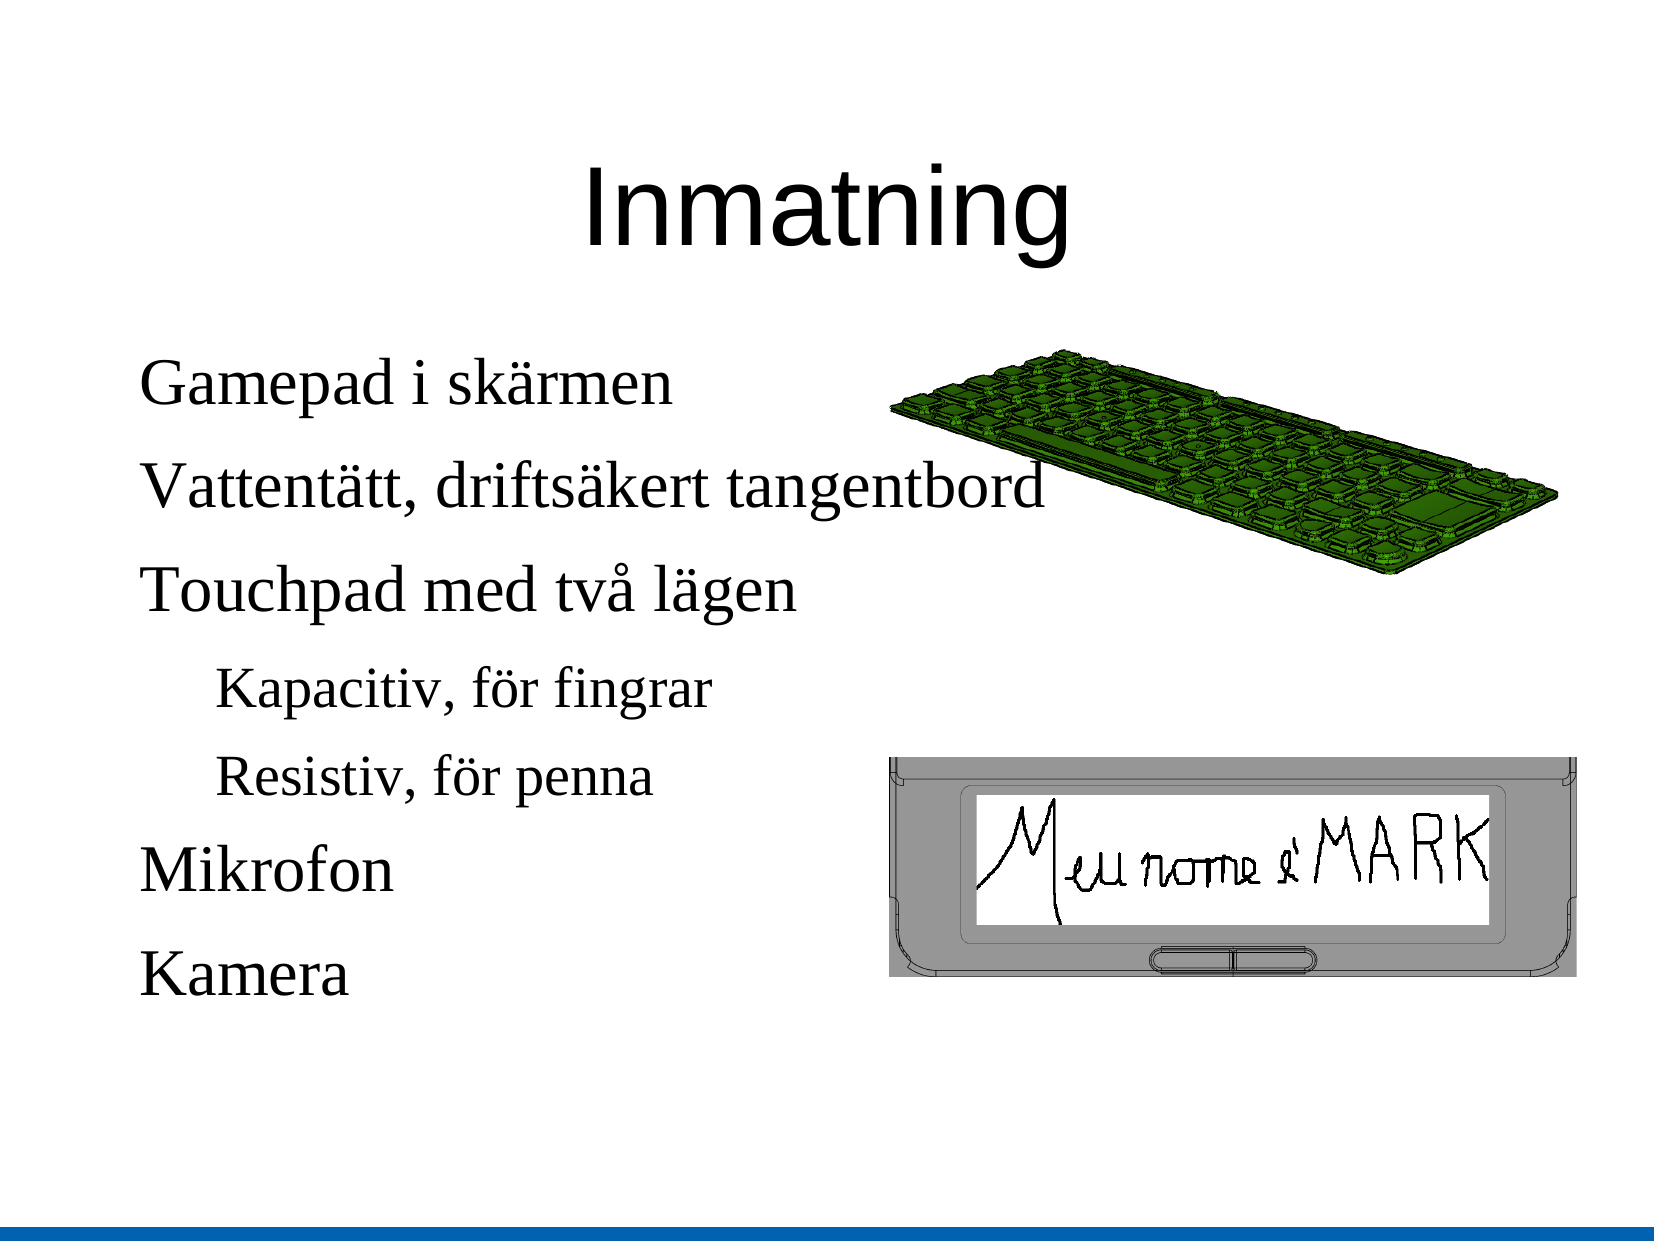

# Inmatning
Gamepad i skärmen
Vattentätt, driftsäkert tangentbord
Touchpad med två lägen
Kapacitiv, för fingrar
Resistiv, för penna
Mikrofon
Kamera